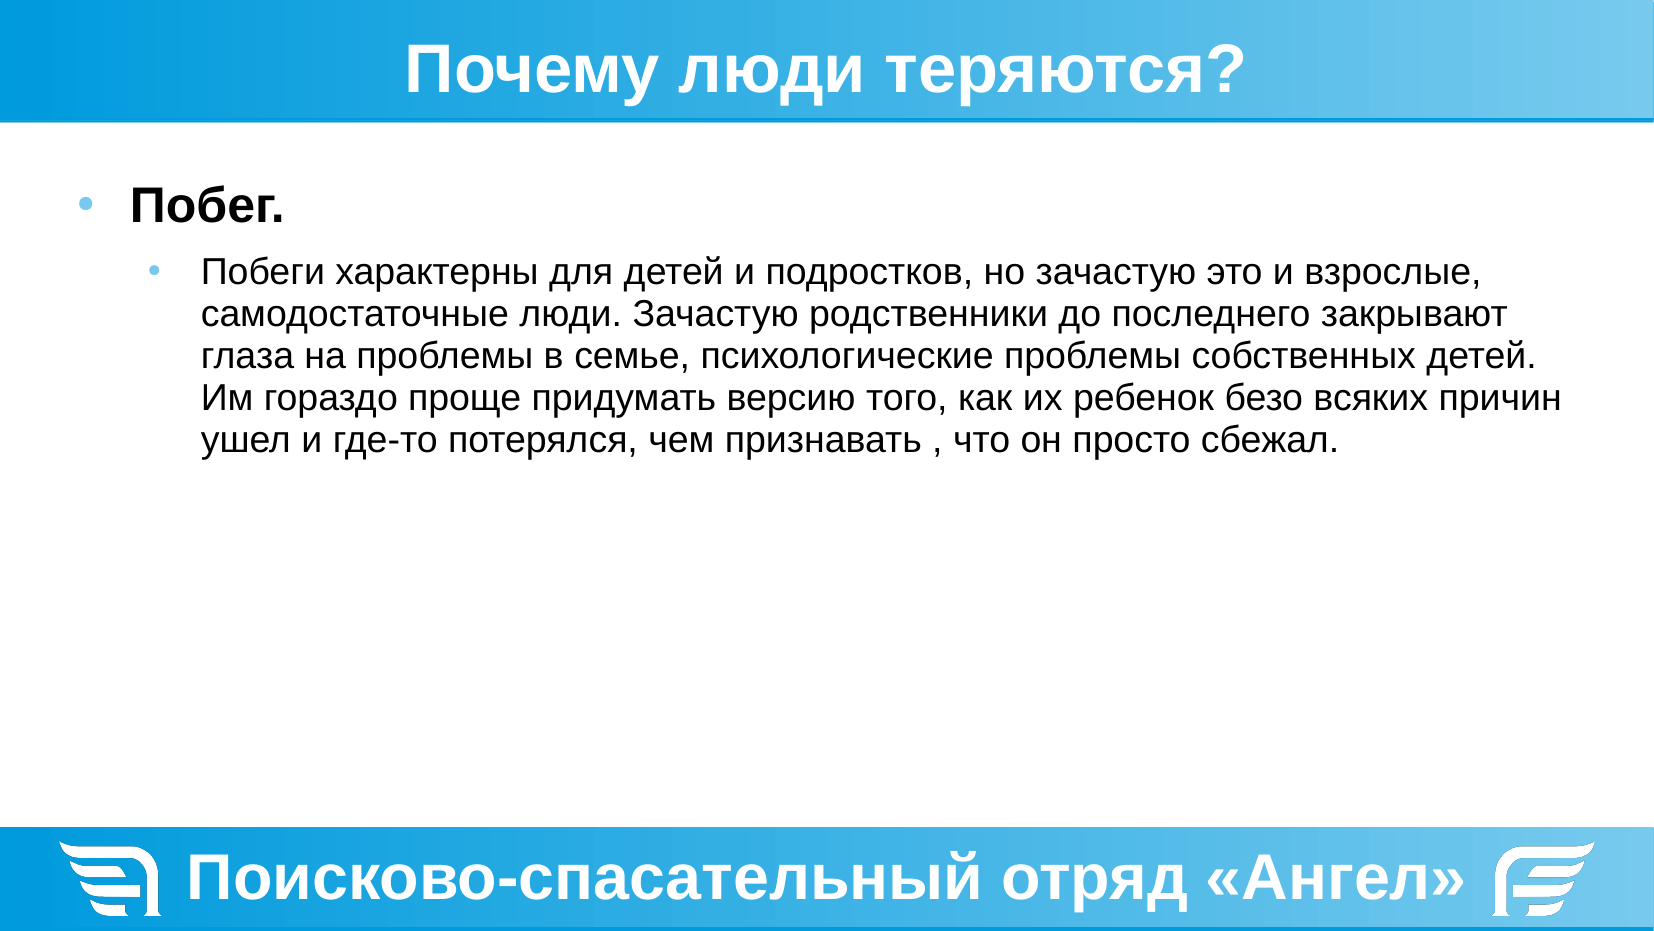

# Почему люди теряются?
Побег.
Побеги характерны для детей и подростков, но зачастую это и взрослые, самодостаточные люди. Зачастую родственники до последнего закрывают глаза на проблемы в семье, психологические проблемы собственных детей. Им гораздо проще придумать версию того, как их ребенок безо всяких причин ушел и где-то потерялся, чем признавать , что он просто сбежал.